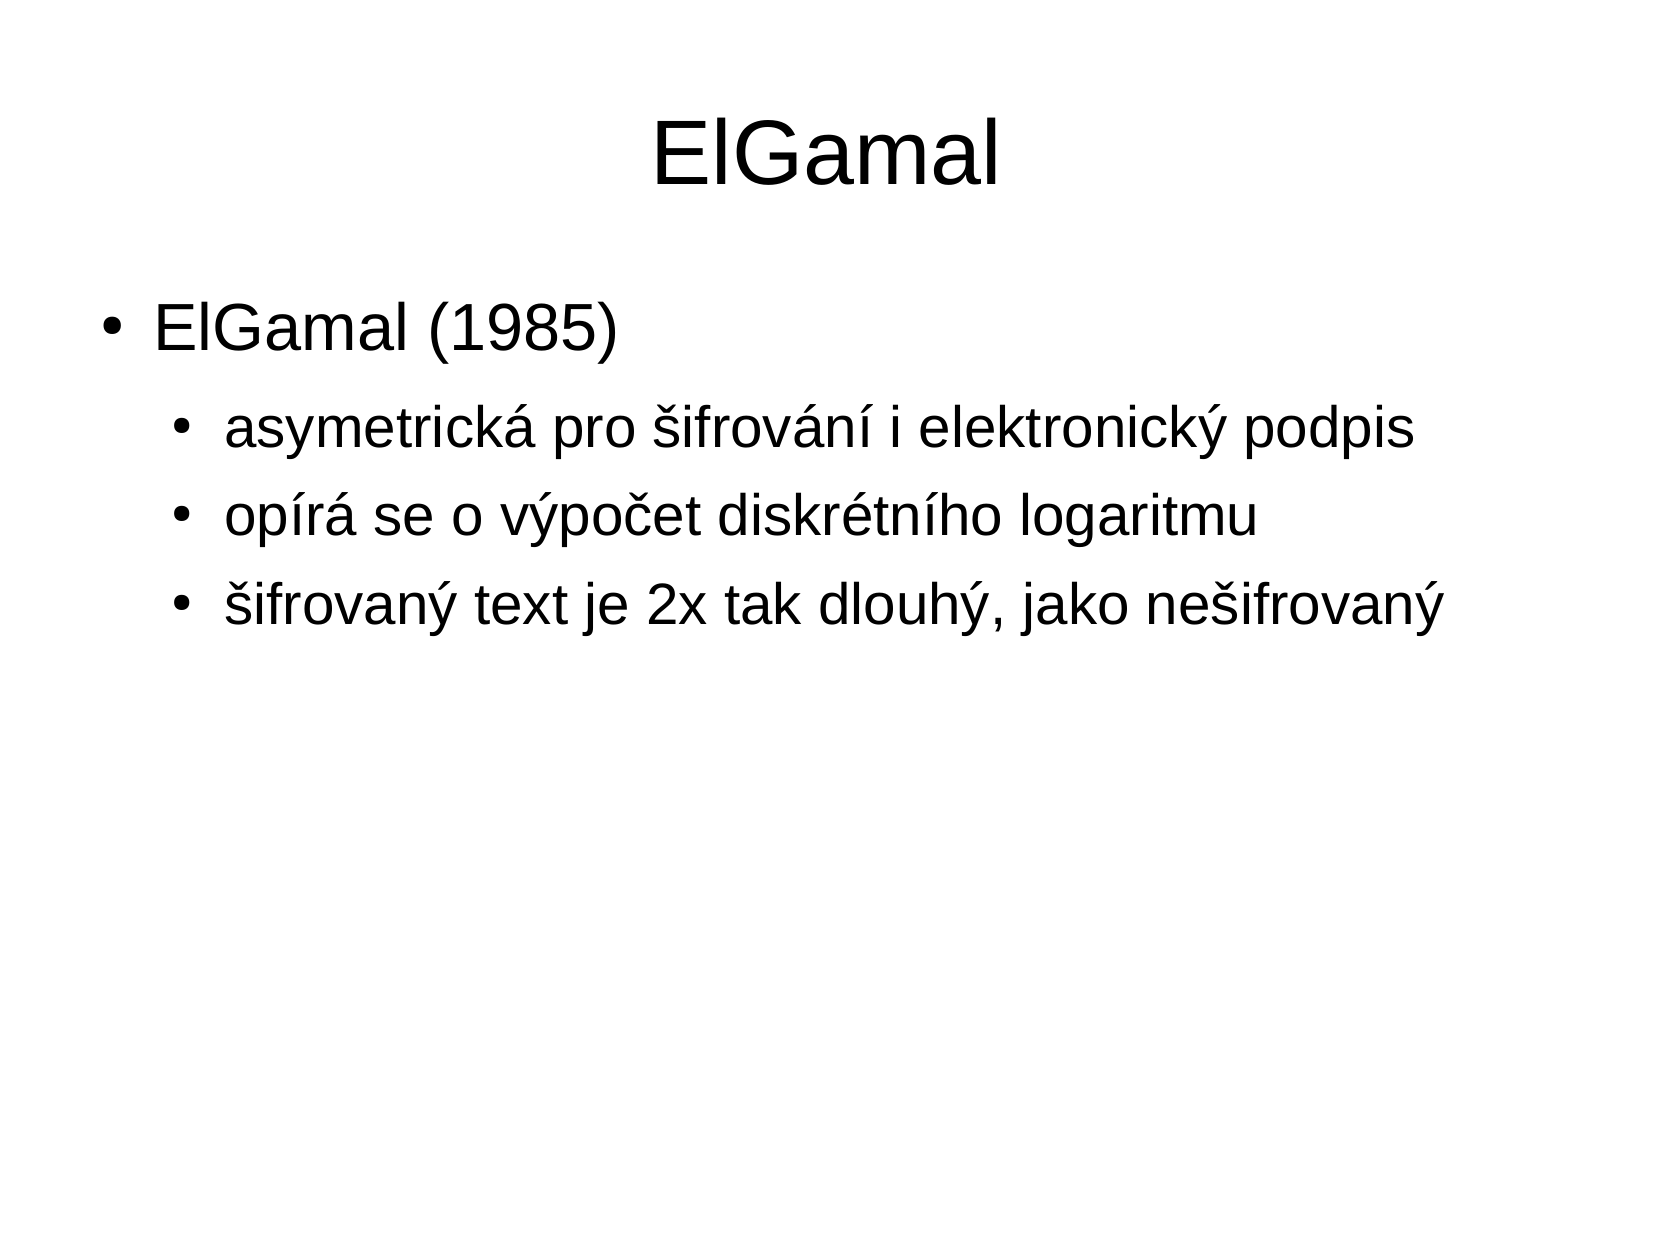

# ElGamal
ElGamal (1985)
asymetrická pro šifrování i elektronický podpis
opírá se o výpočet diskrétního logaritmu
šifrovaný text je 2x tak dlouhý, jako nešifrovaný